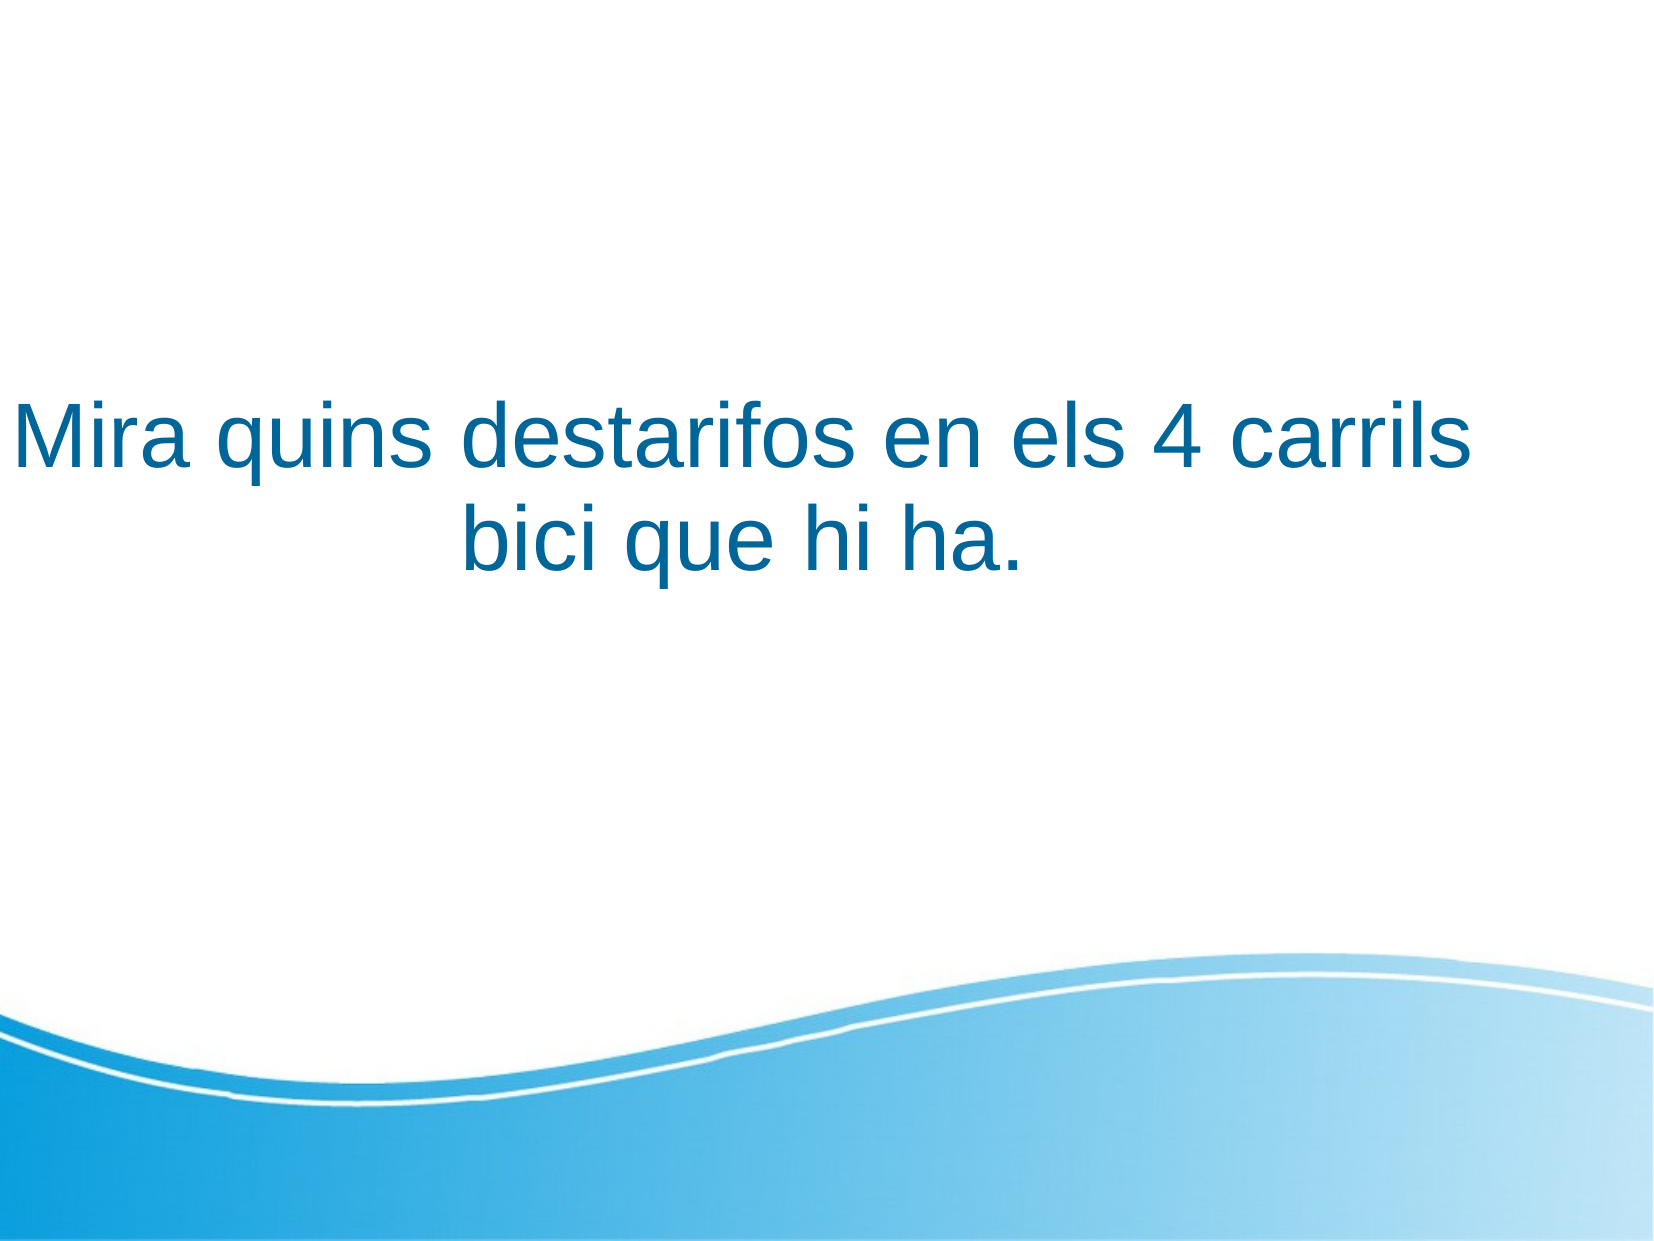

# Mira quins destarifos en els 4 carrils bici que hi ha.